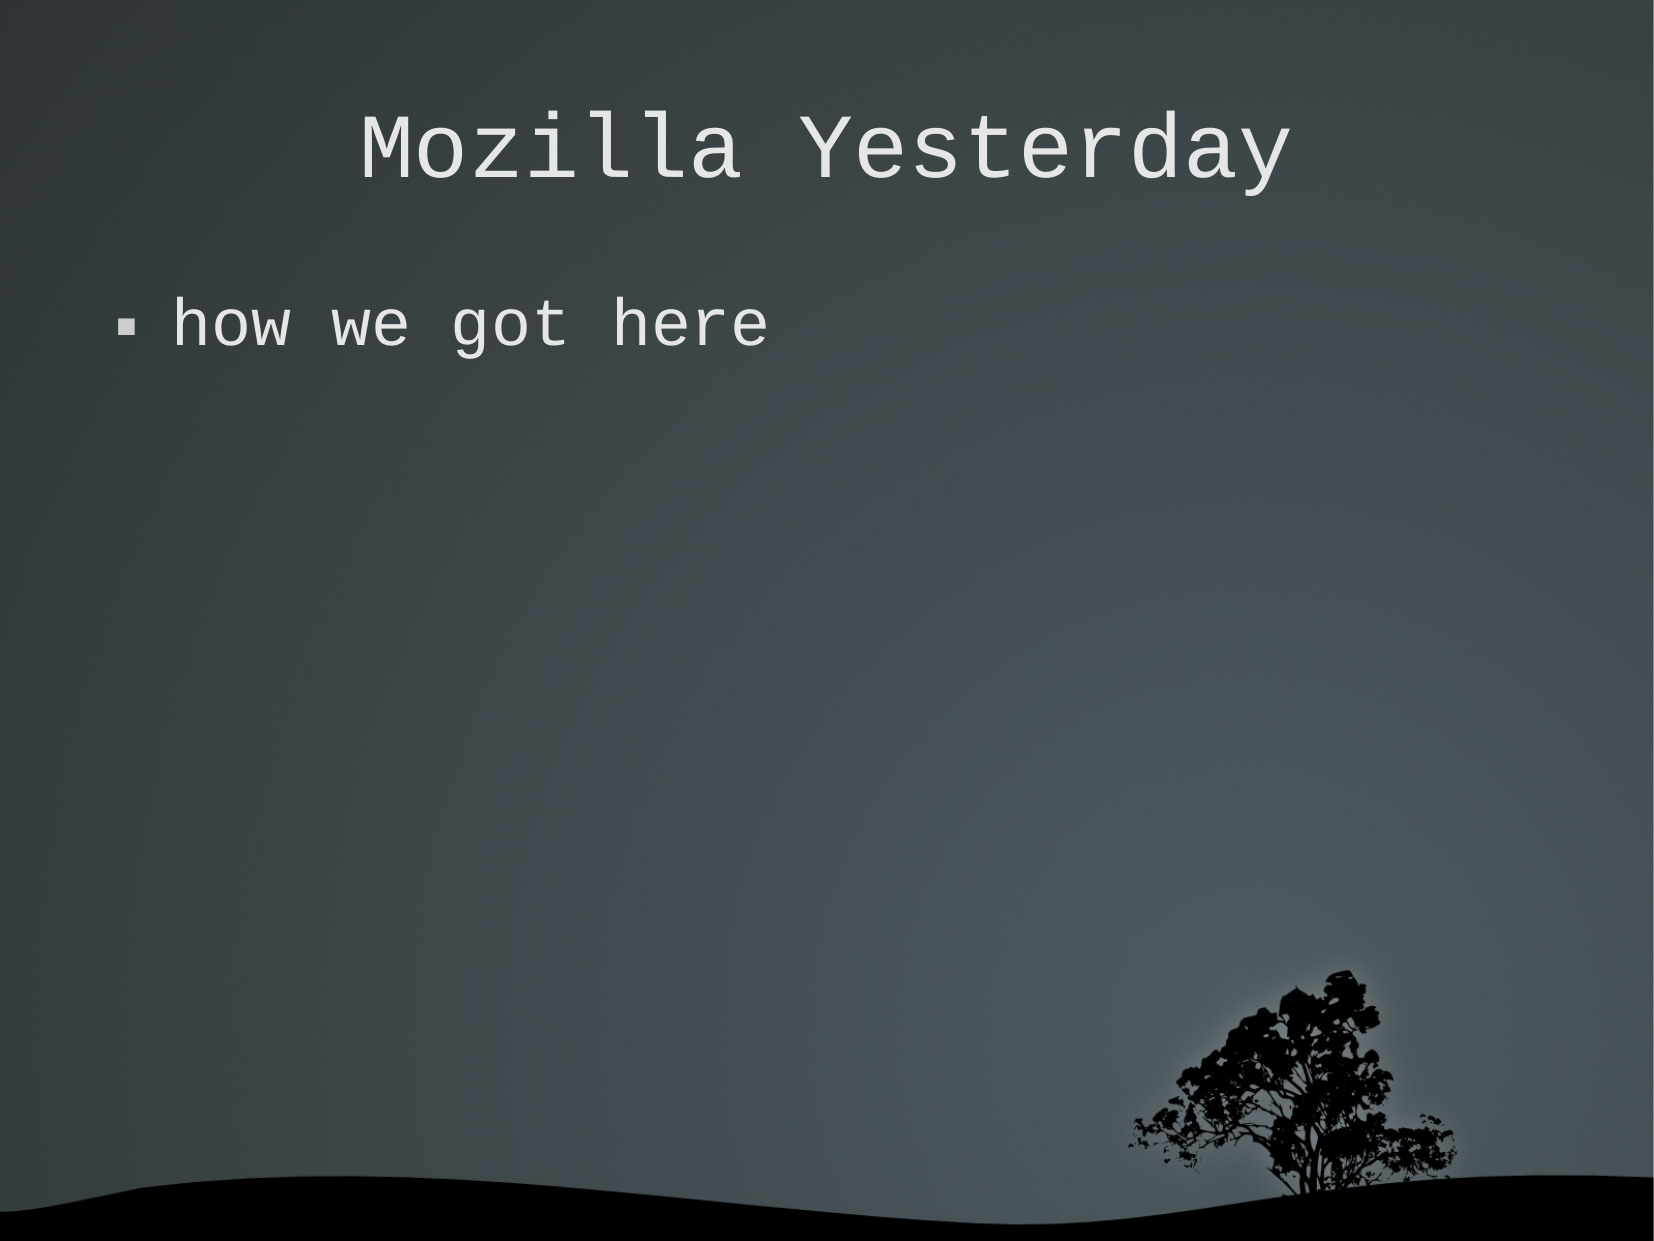

# Mozilla Yesterday
how we got here